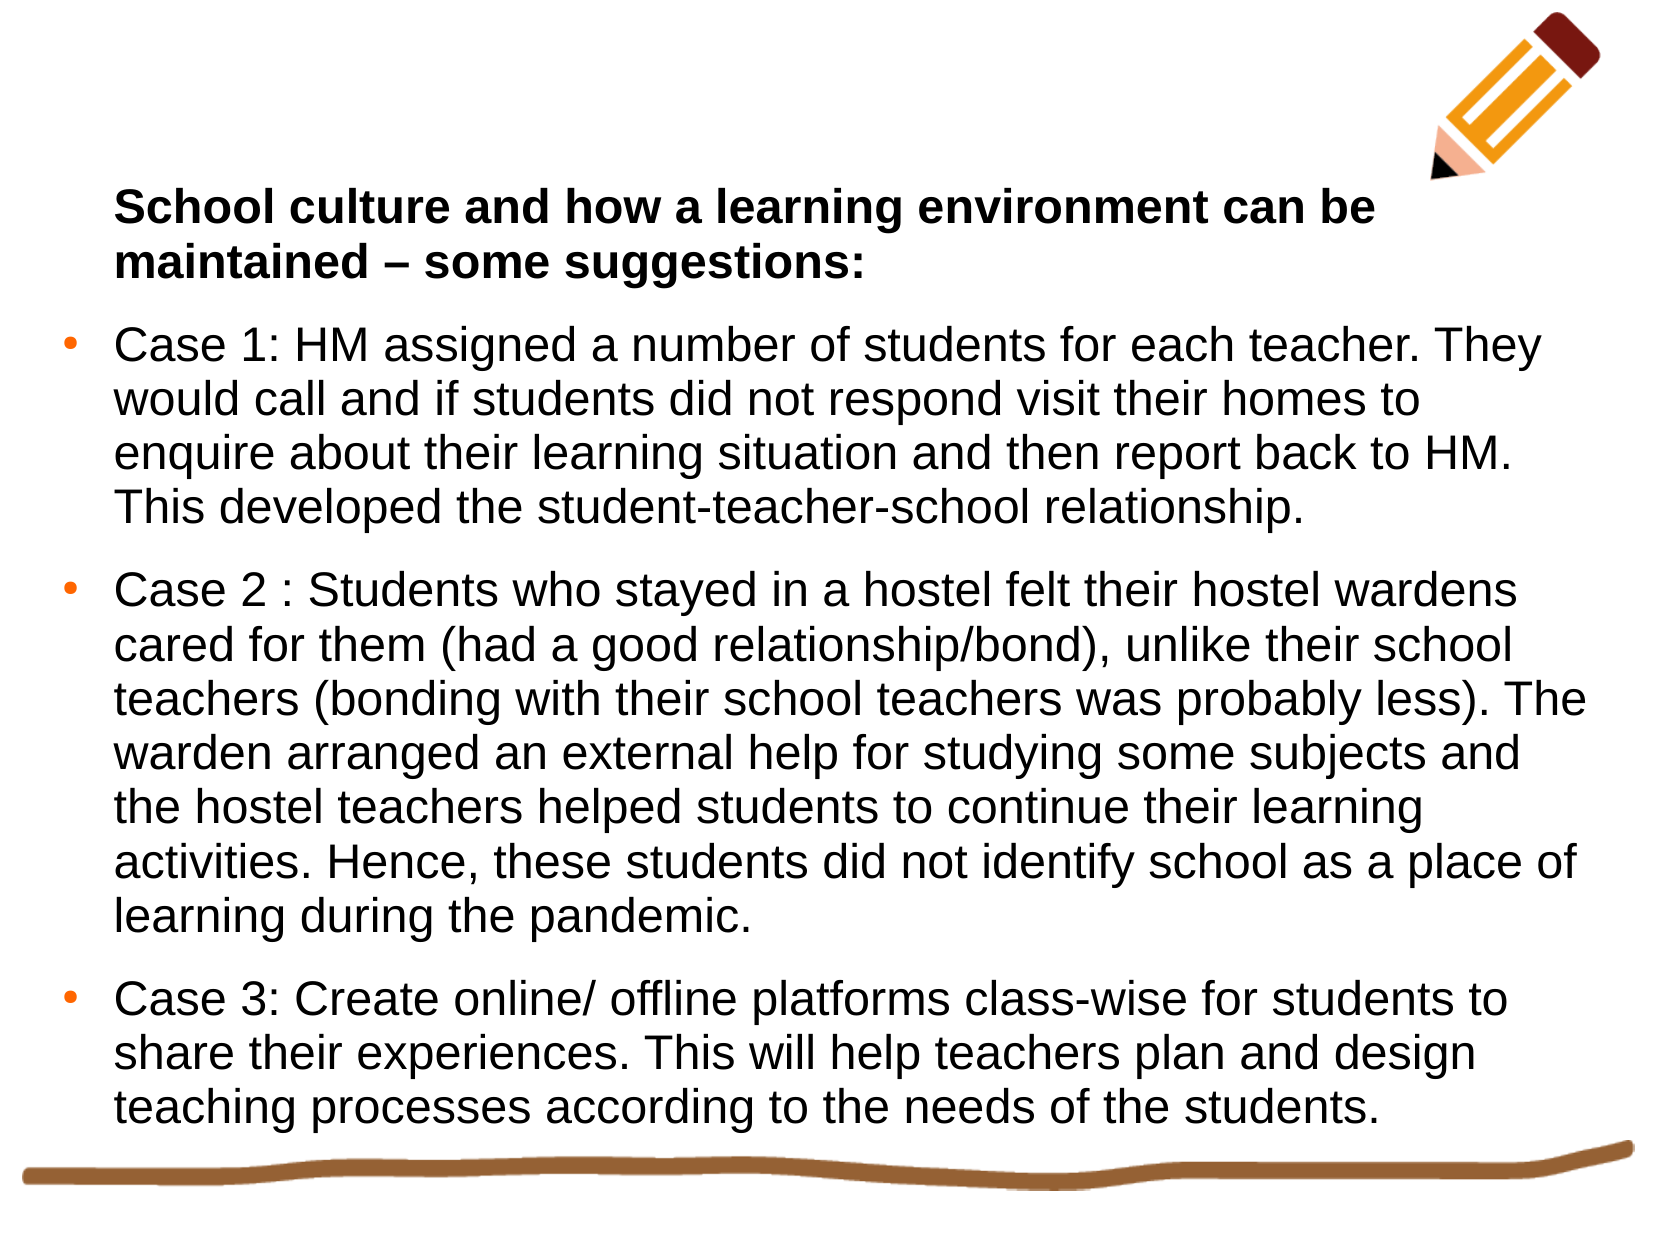

# School culture and how a learning environment can be maintained – some suggestions:
Case 1: HM assigned a number of students for each teacher. They would call and if students did not respond visit their homes to enquire about their learning situation and then report back to HM. This developed the student-teacher-school relationship.
Case 2 : Students who stayed in a hostel felt their hostel wardens cared for them (had a good relationship/bond), unlike their school teachers (bonding with their school teachers was probably less). The warden arranged an external help for studying some subjects and the hostel teachers helped students to continue their learning activities. Hence, these students did not identify school as a place of learning during the pandemic.
Case 3: Create online/ offline platforms class-wise for students to share their experiences. This will help teachers plan and design teaching processes according to the needs of the students.